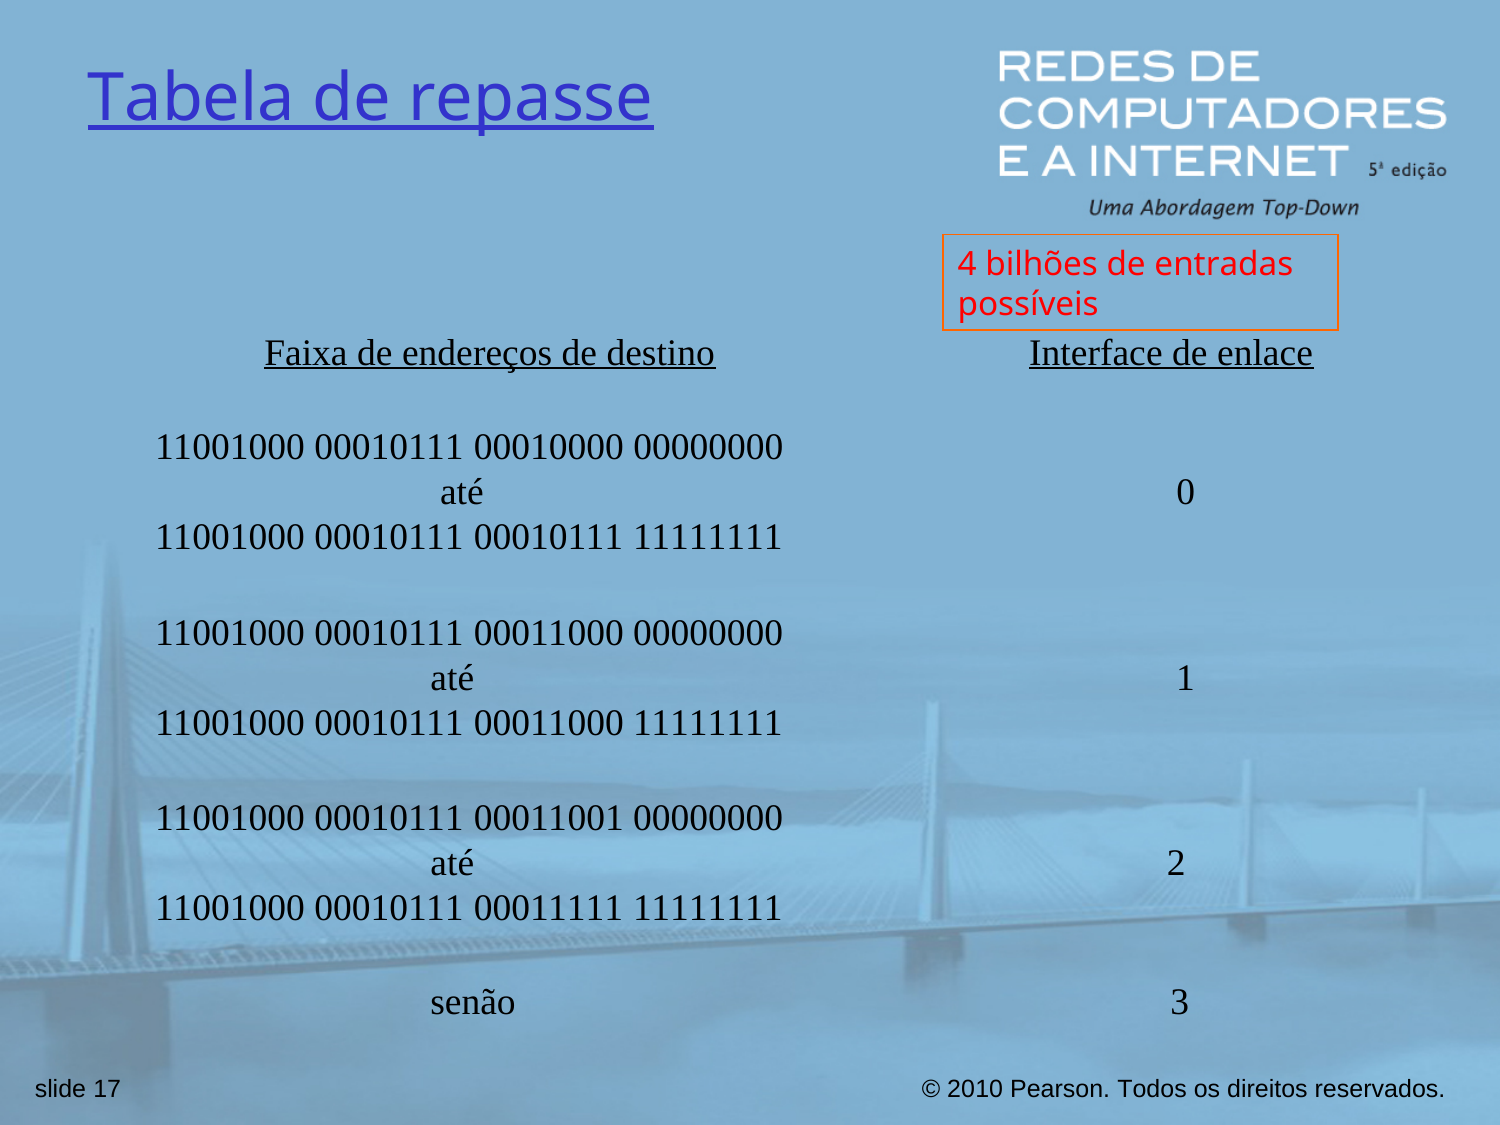

# Tabela de repasse
4 bilhões de entradas possíveis
 Faixa de endereços de destino Interface de enlace
 11001000 00010111 00010000 00000000
 até 0
 11001000 00010111 00010111 11111111
 11001000 00010111 00011000 00000000
 até 1
 11001000 00010111 00011000 11111111
 11001000 00010111 00011001 00000000
 até 2
 11001000 00010111 00011111 11111111
 senão 3